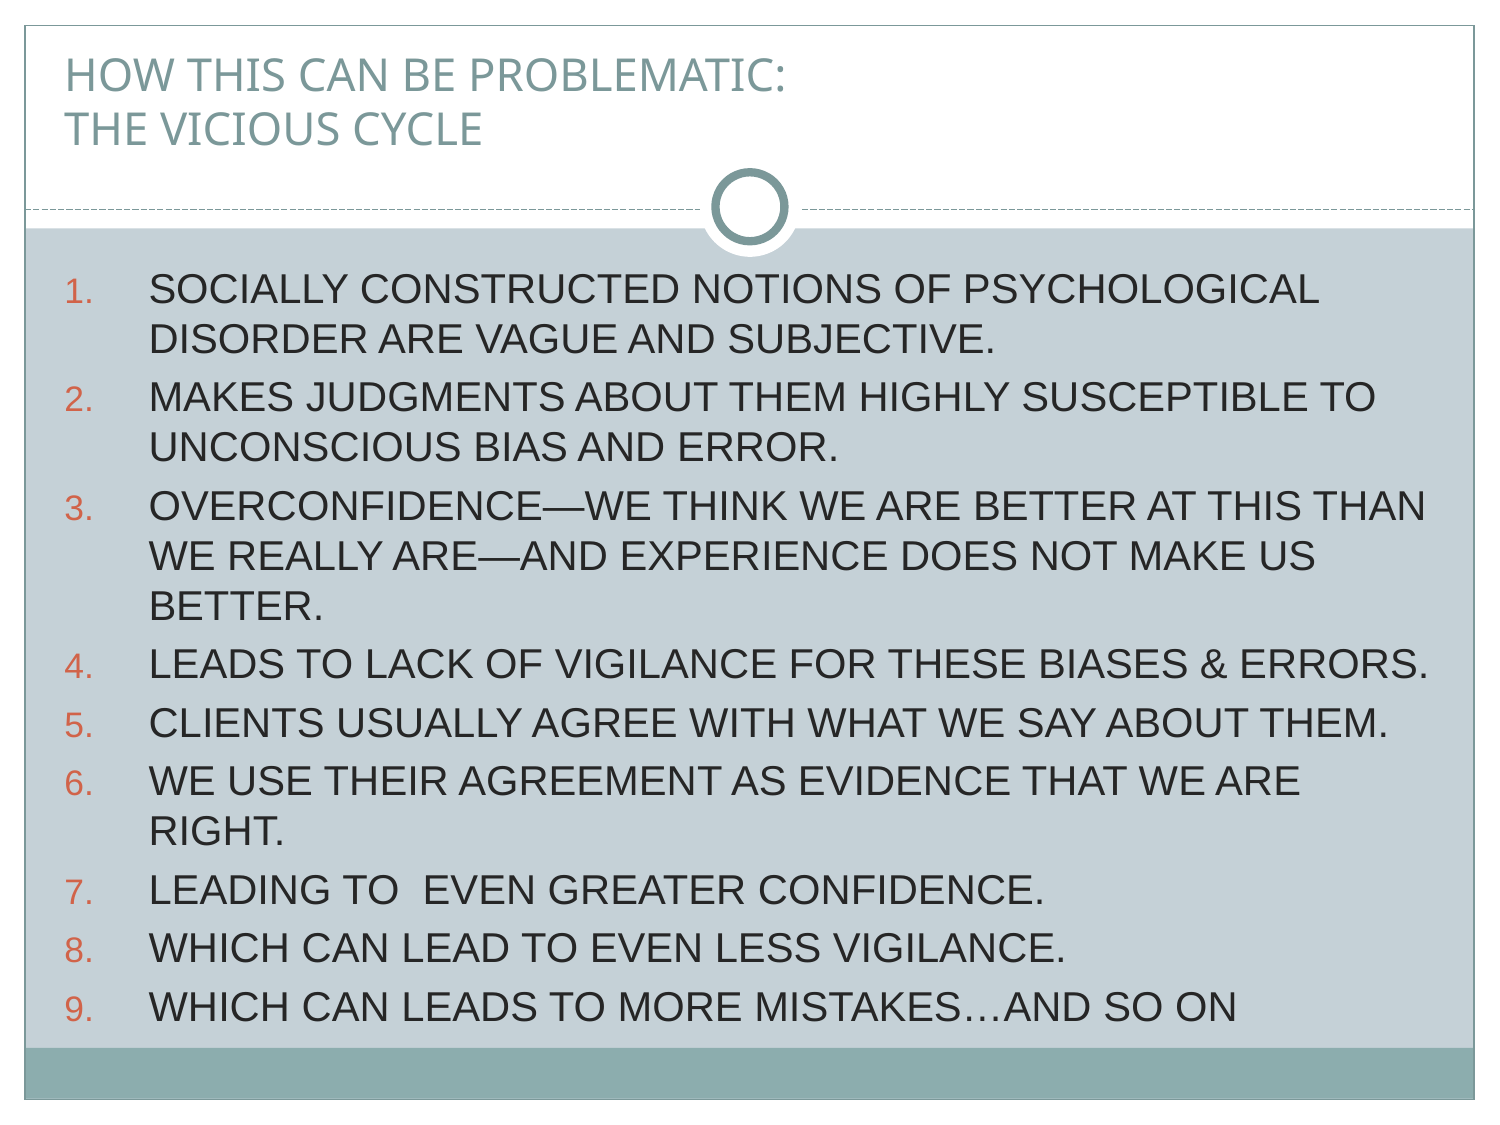

# HOW THIS CAN BE PROBLEMATIC: THE VICIOUS CYCLE
SOCIALLY CONSTRUCTED NOTIONS OF PSYCHOLOGICAL DISORDER ARE VAGUE AND SUBJECTIVE.
MAKES JUDGMENTS ABOUT THEM HIGHLY SUSCEPTIBLE TO UNCONSCIOUS BIAS AND ERROR.
OVERCONFIDENCE—WE THINK WE ARE BETTER AT THIS THAN WE REALLY ARE—AND EXPERIENCE DOES NOT MAKE US BETTER.
LEADS TO LACK OF VIGILANCE FOR THESE BIASES & ERRORS.
CLIENTS USUALLY AGREE WITH WHAT WE SAY ABOUT THEM.
WE USE THEIR AGREEMENT AS EVIDENCE THAT WE ARE RIGHT.
LEADING TO EVEN GREATER CONFIDENCE.
WHICH CAN LEAD TO EVEN LESS VIGILANCE.
WHICH CAN LEADS TO MORE MISTAKES…AND SO ON